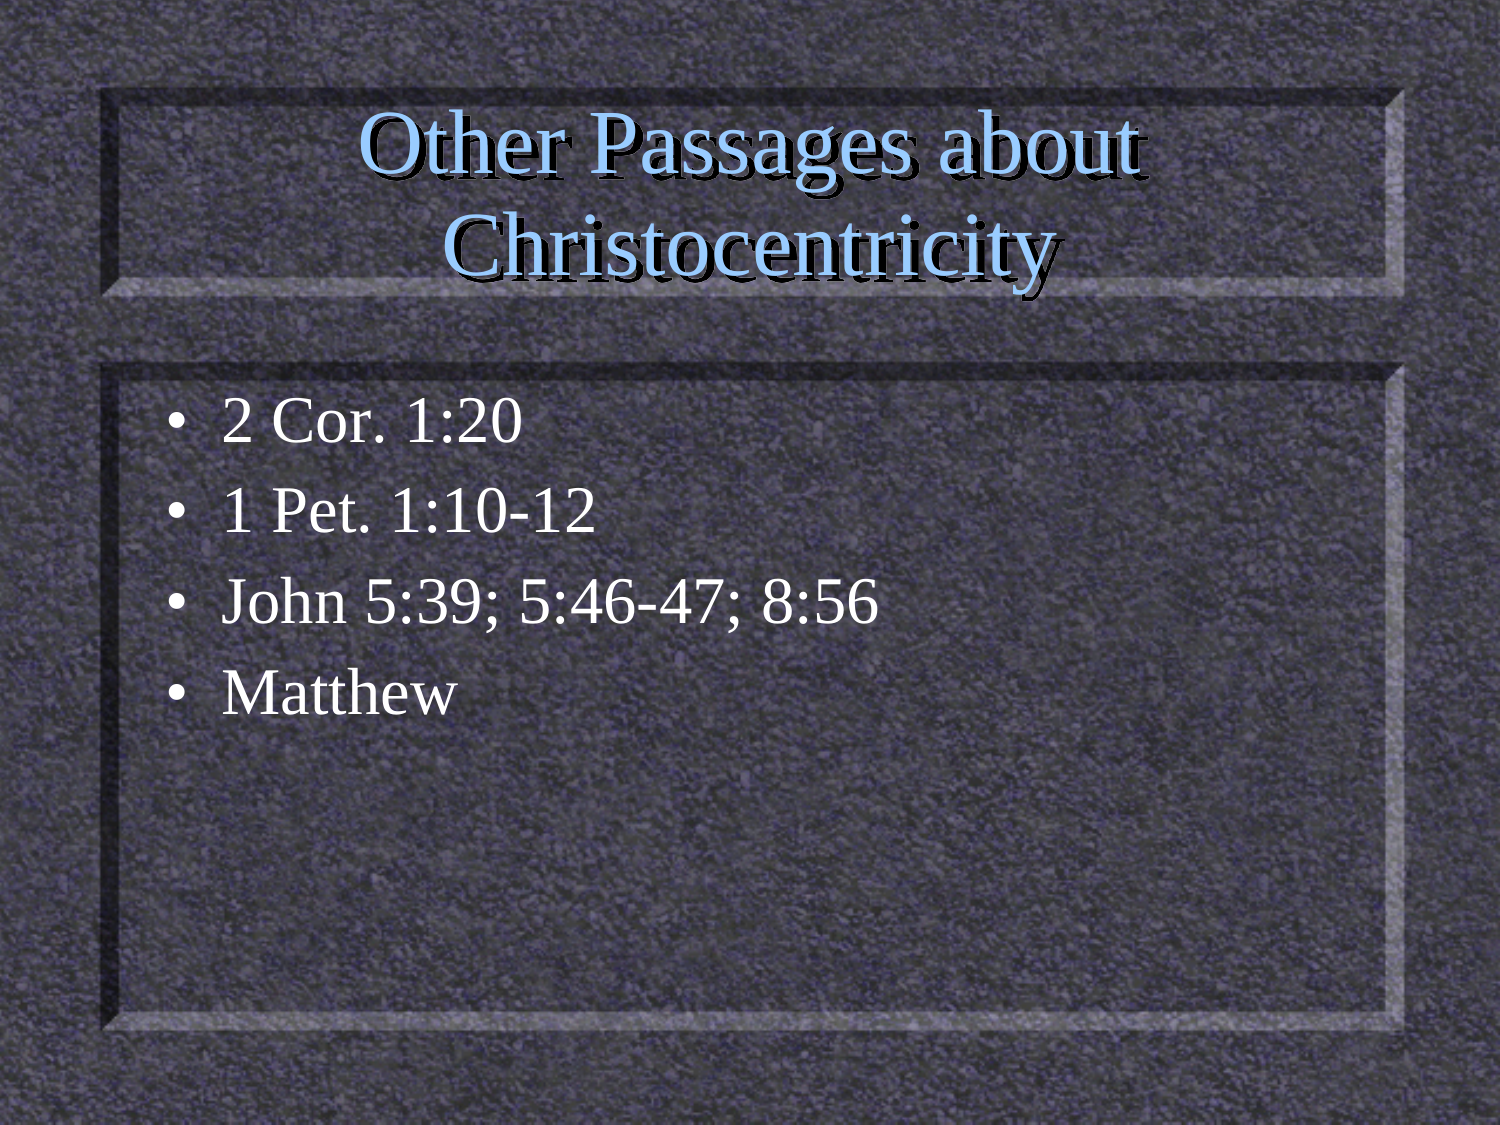

# Other Passages about Christocentricity
2 Cor. 1:20
1 Pet. 1:10-12
John 5:39; 5:46-47; 8:56
Matthew